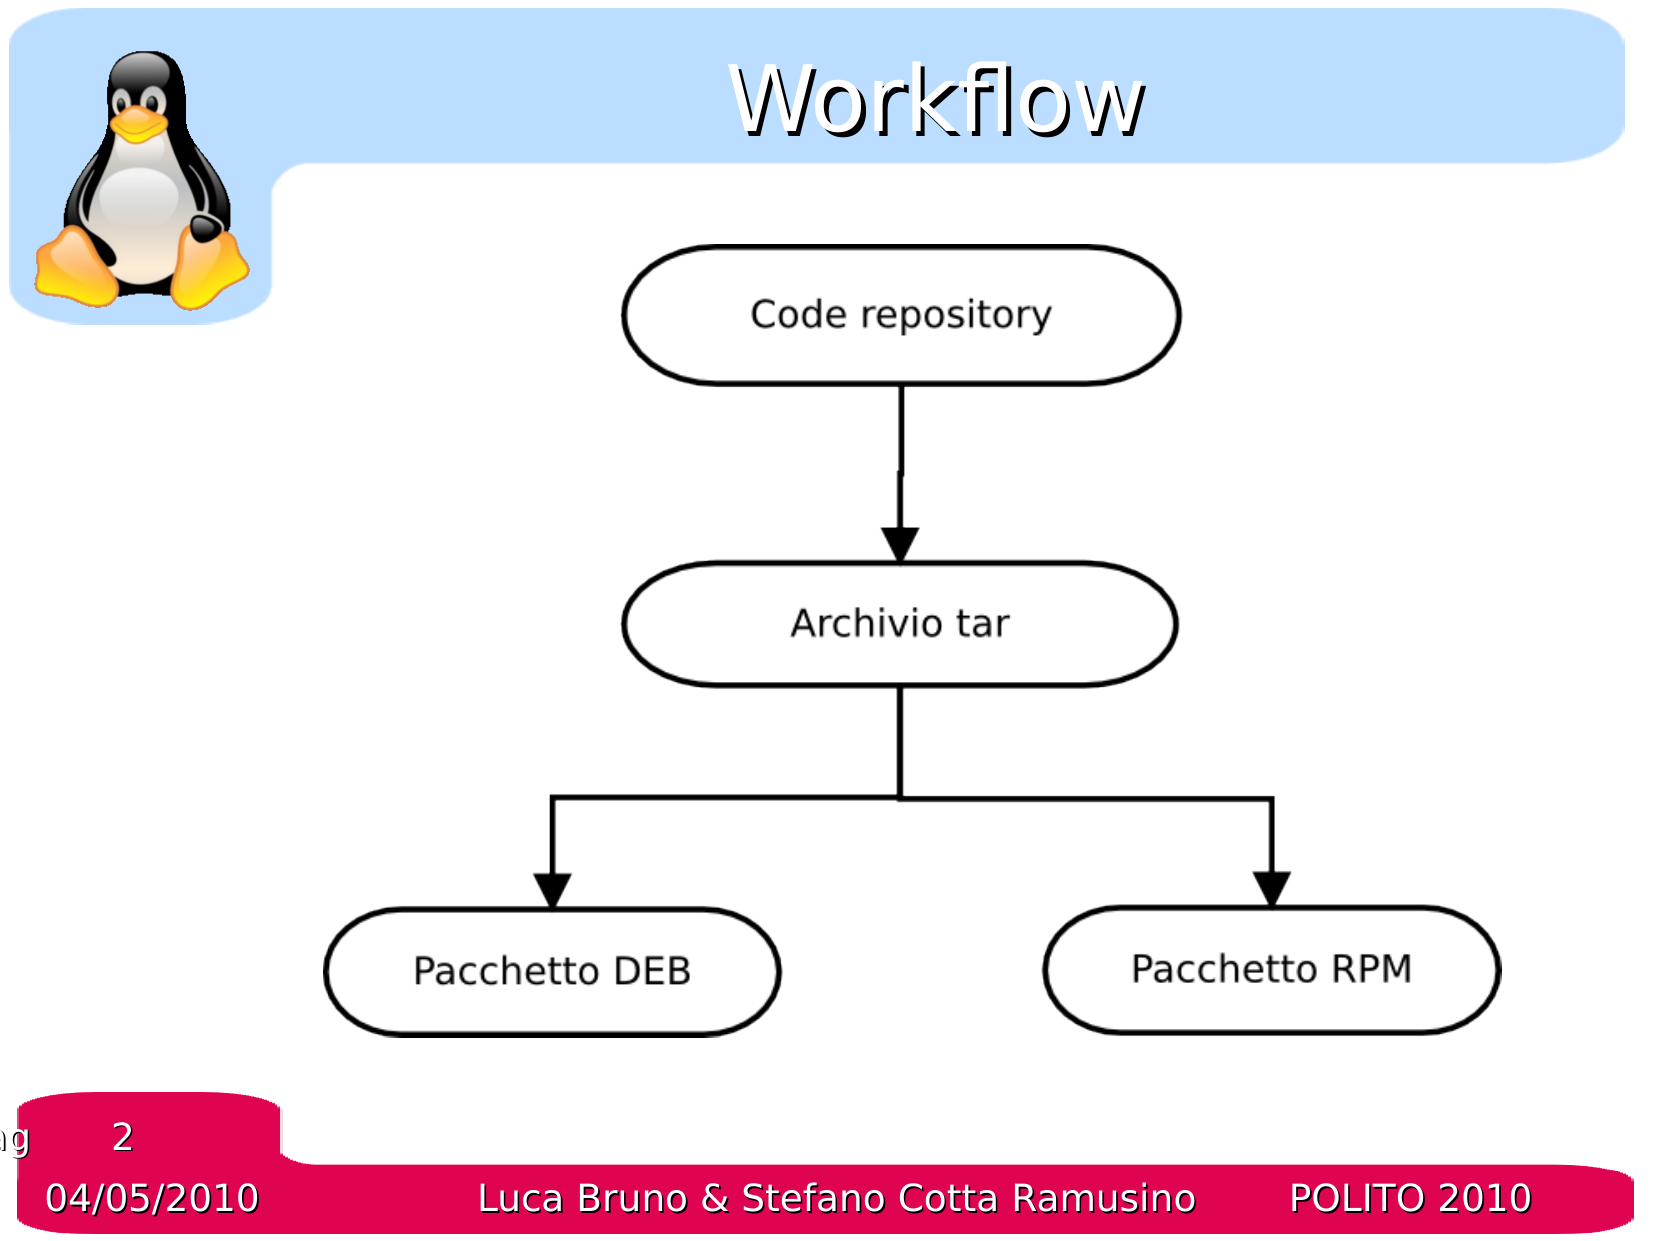

# Workflow
Pag
Luca Bruno & Stefano Cotta Ramusino 		POLITO 2010
04/05/2010